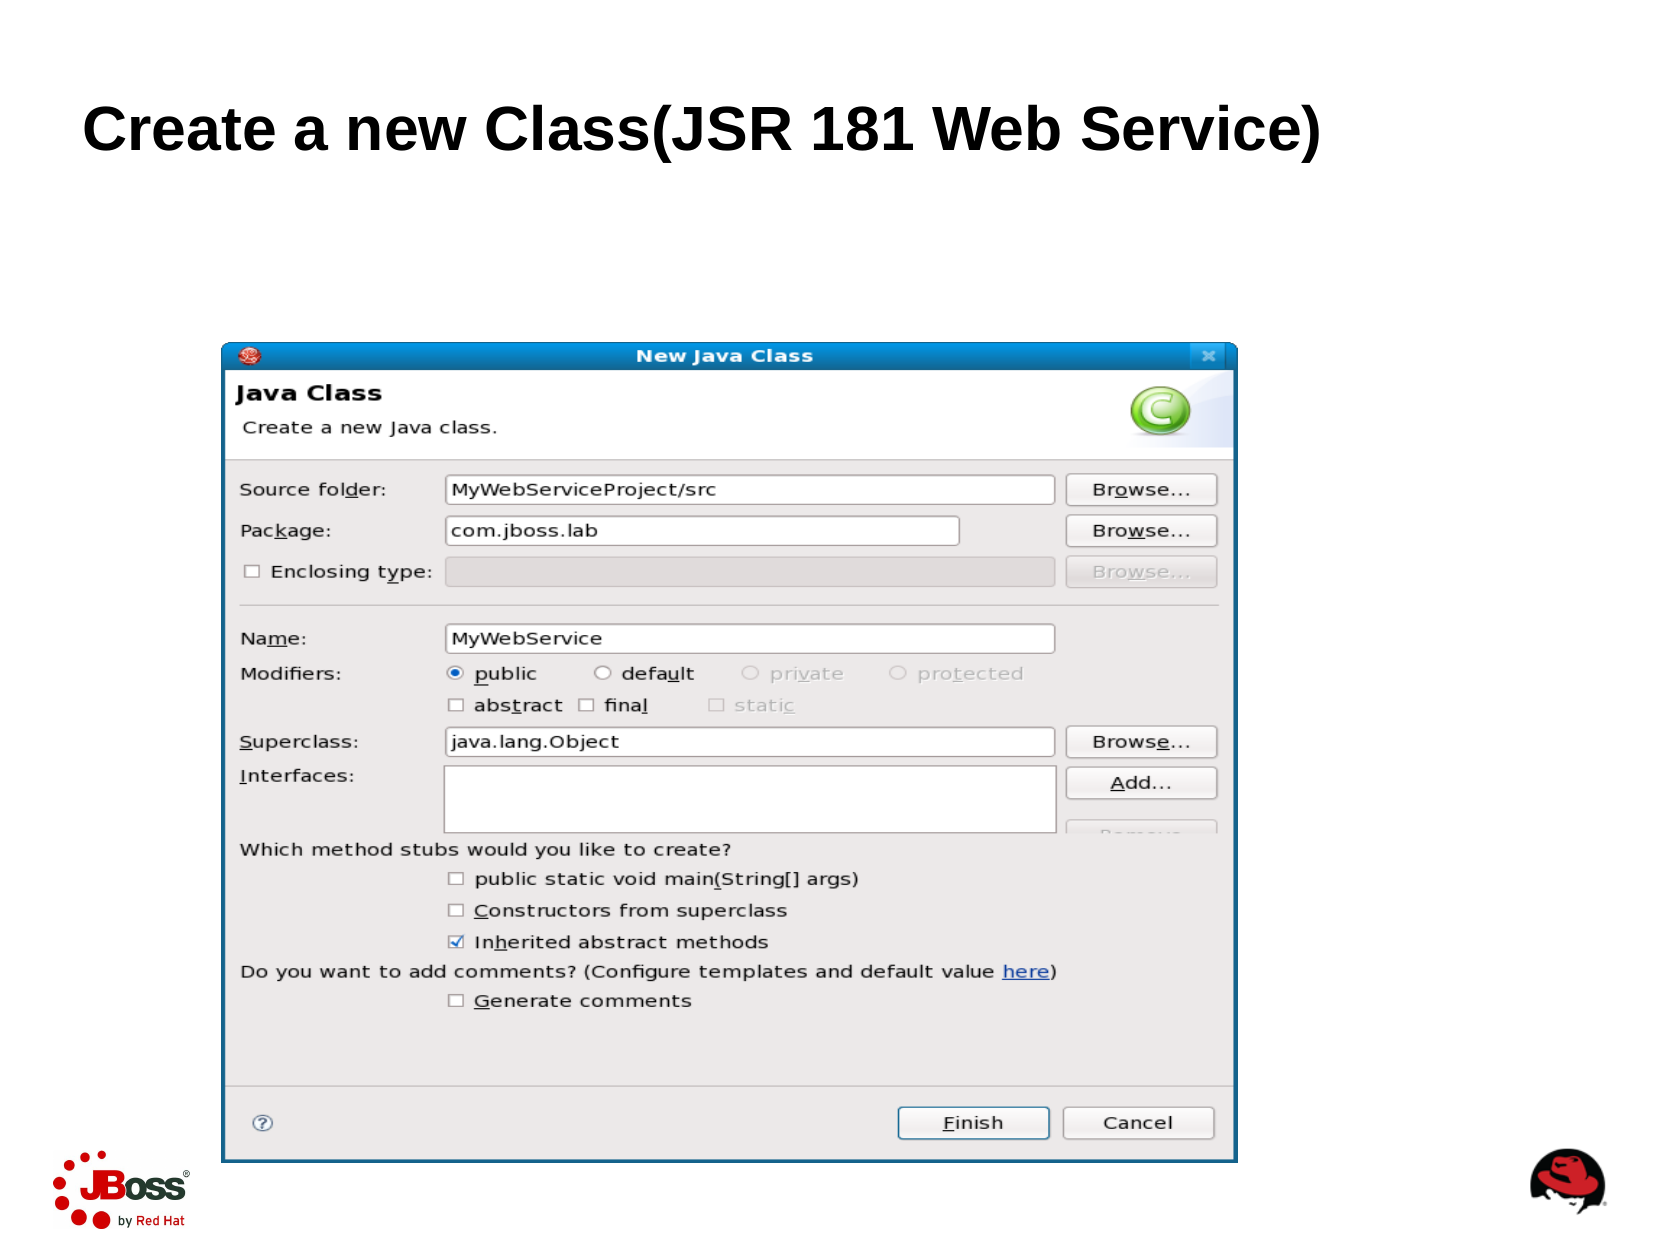

# Create a new Class(JSR 181 Web Service)